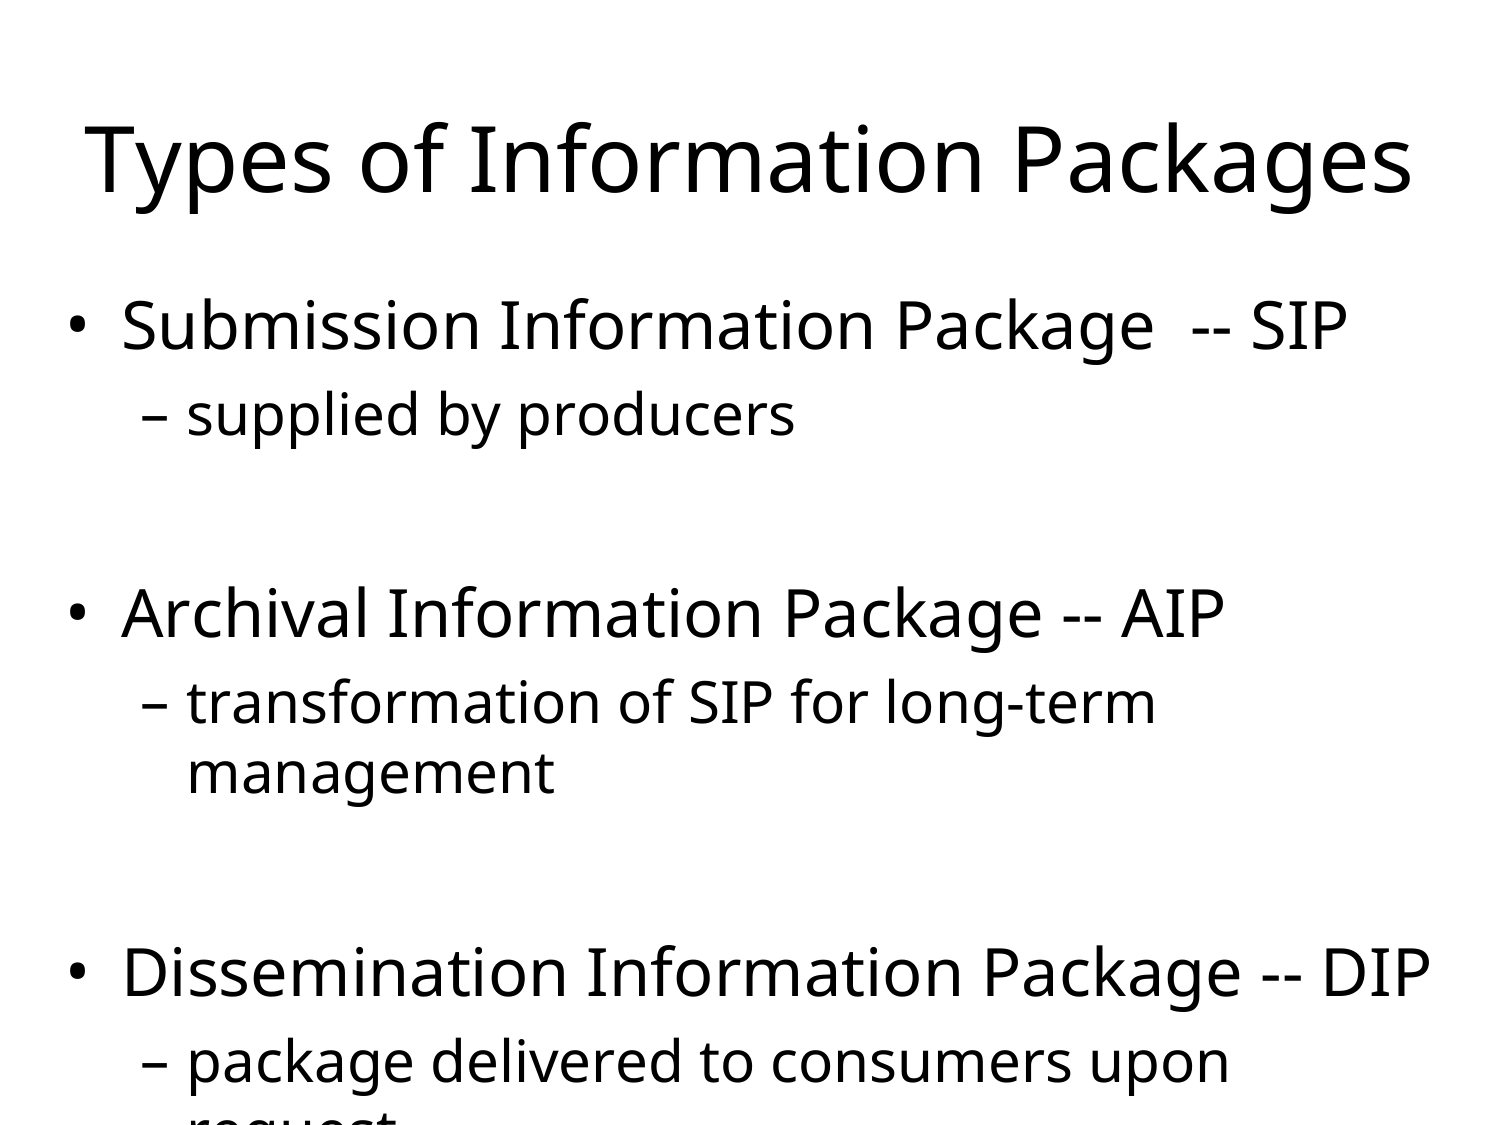

# Types of Information Packages
Submission Information Package -- SIP
supplied by producers
Archival Information Package -- AIP
transformation of SIP for long-term management
Dissemination Information Package -- DIP
package delivered to consumers upon request